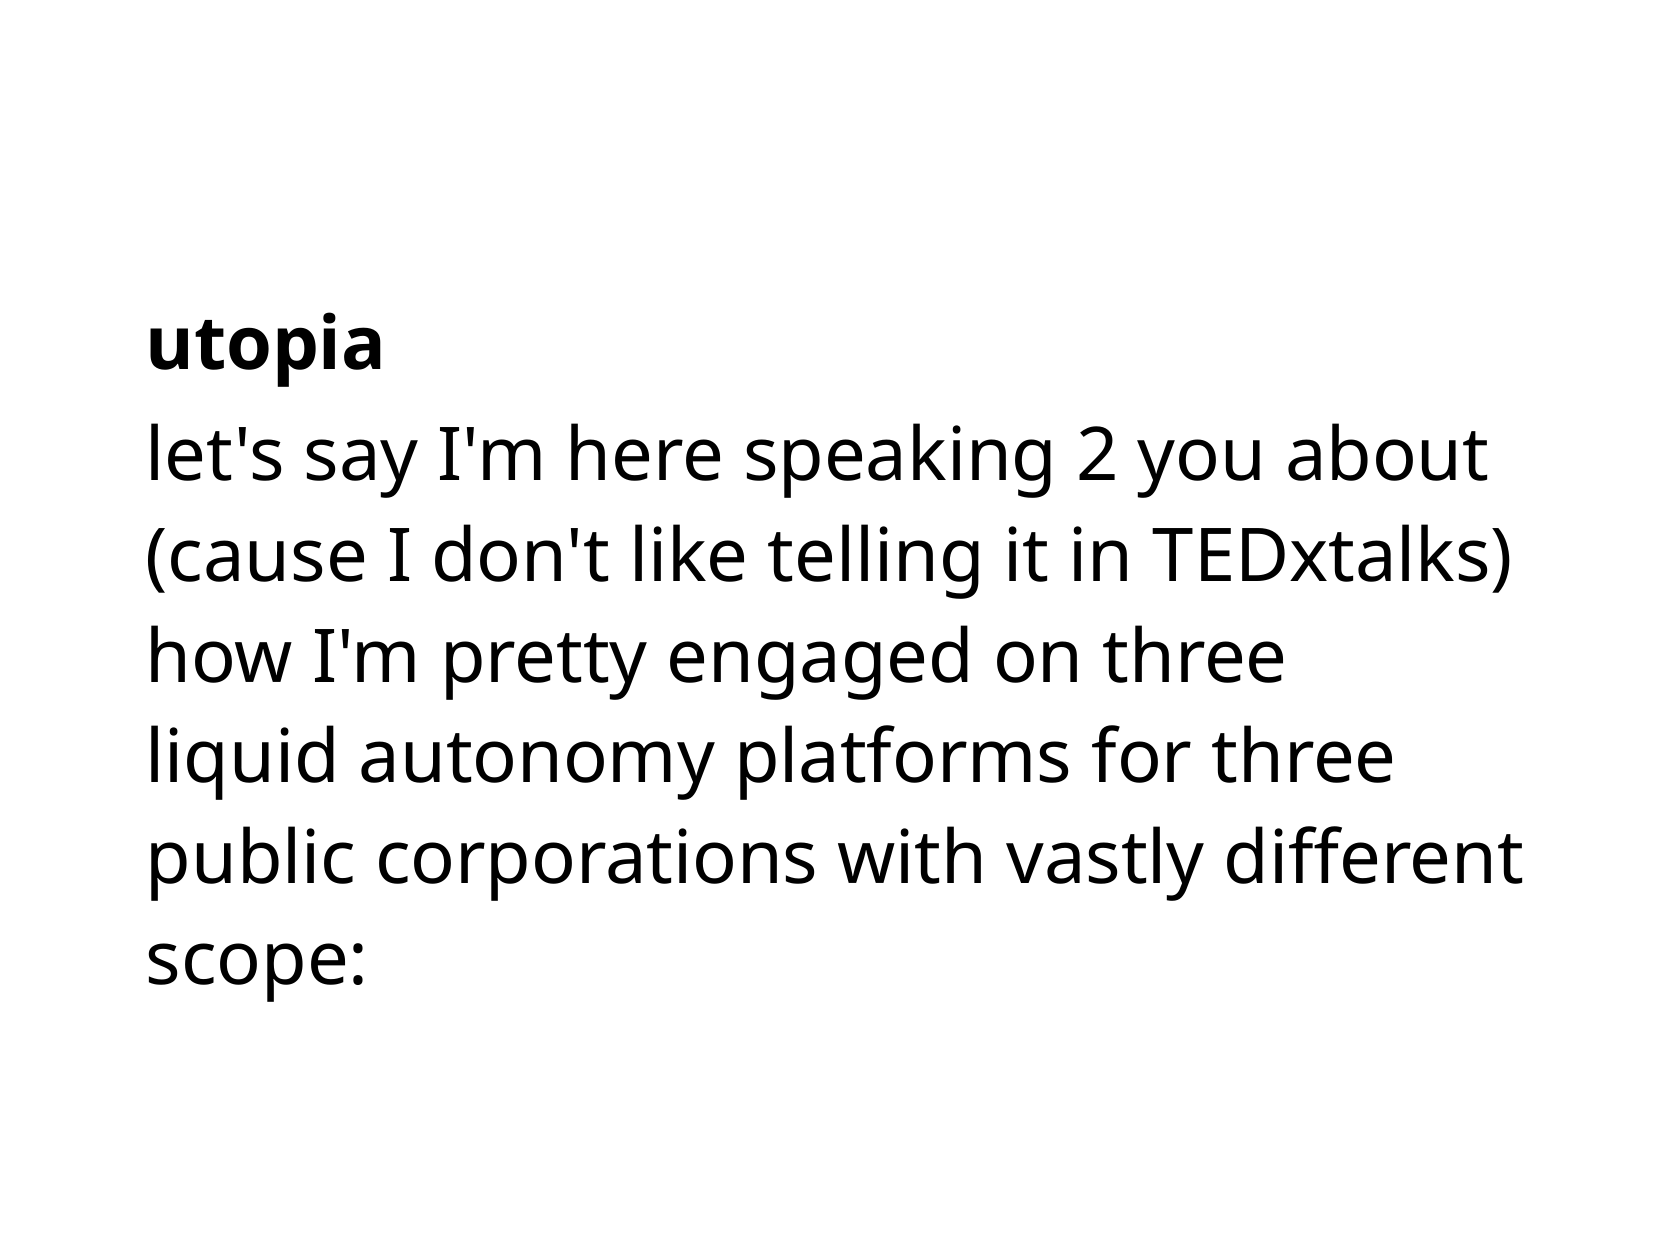

# utopia
let's say I'm here speaking 2 you about
(cause I don't like telling it in TEDxtalks)
how I'm pretty engaged on three
liquid autonomy platforms for three public corporations with vastly different scope: